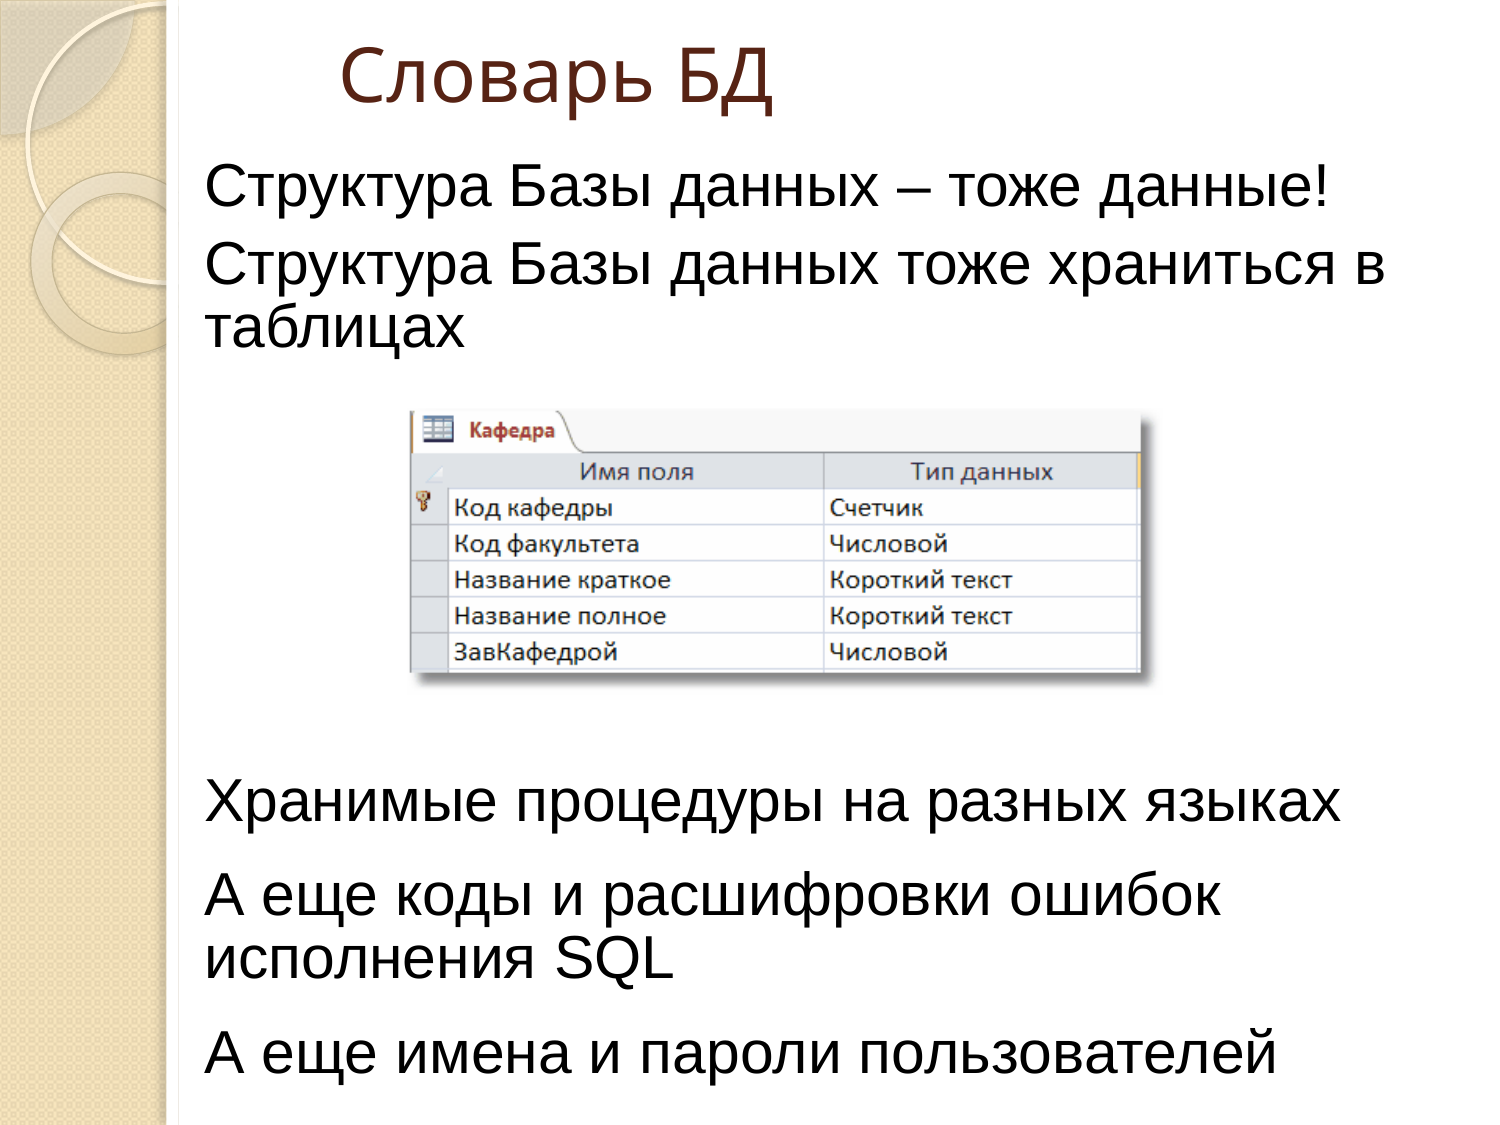

# Словарь БД
Структура Базы данных – тоже данные!
Структура Базы данных тоже храниться в таблицах
Хранимые процедуры на разных языках
А еще коды и расшифровки ошибок исполнения SQL
А еще имена и пароли пользователей